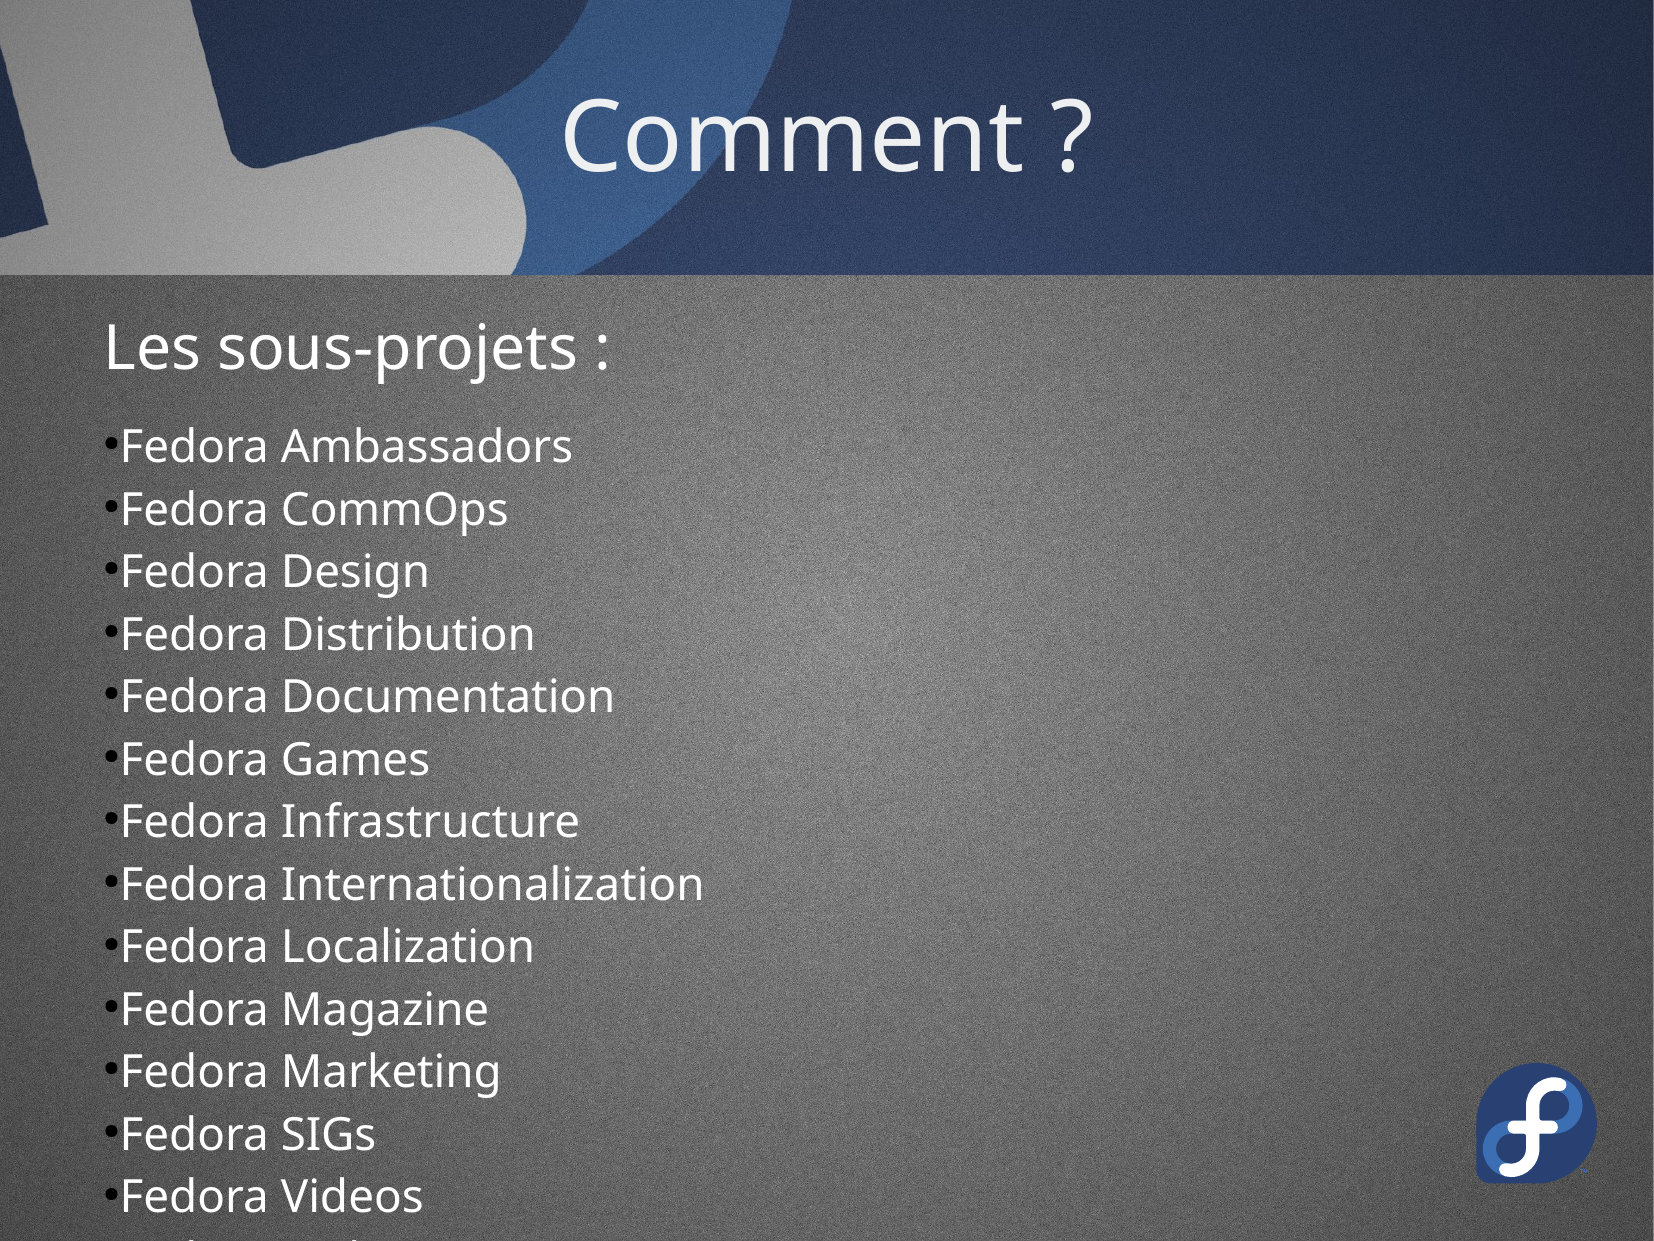

# Comment ?
Les sous-projets :
Fedora Ambassadors
Fedora CommOps
Fedora Design
Fedora Distribution
Fedora Documentation
Fedora Games
Fedora Infrastructure
Fedora Internationalization
Fedora Localization
Fedora Magazine
Fedora Marketing
Fedora SIGs
Fedora Videos
Fedora Websites